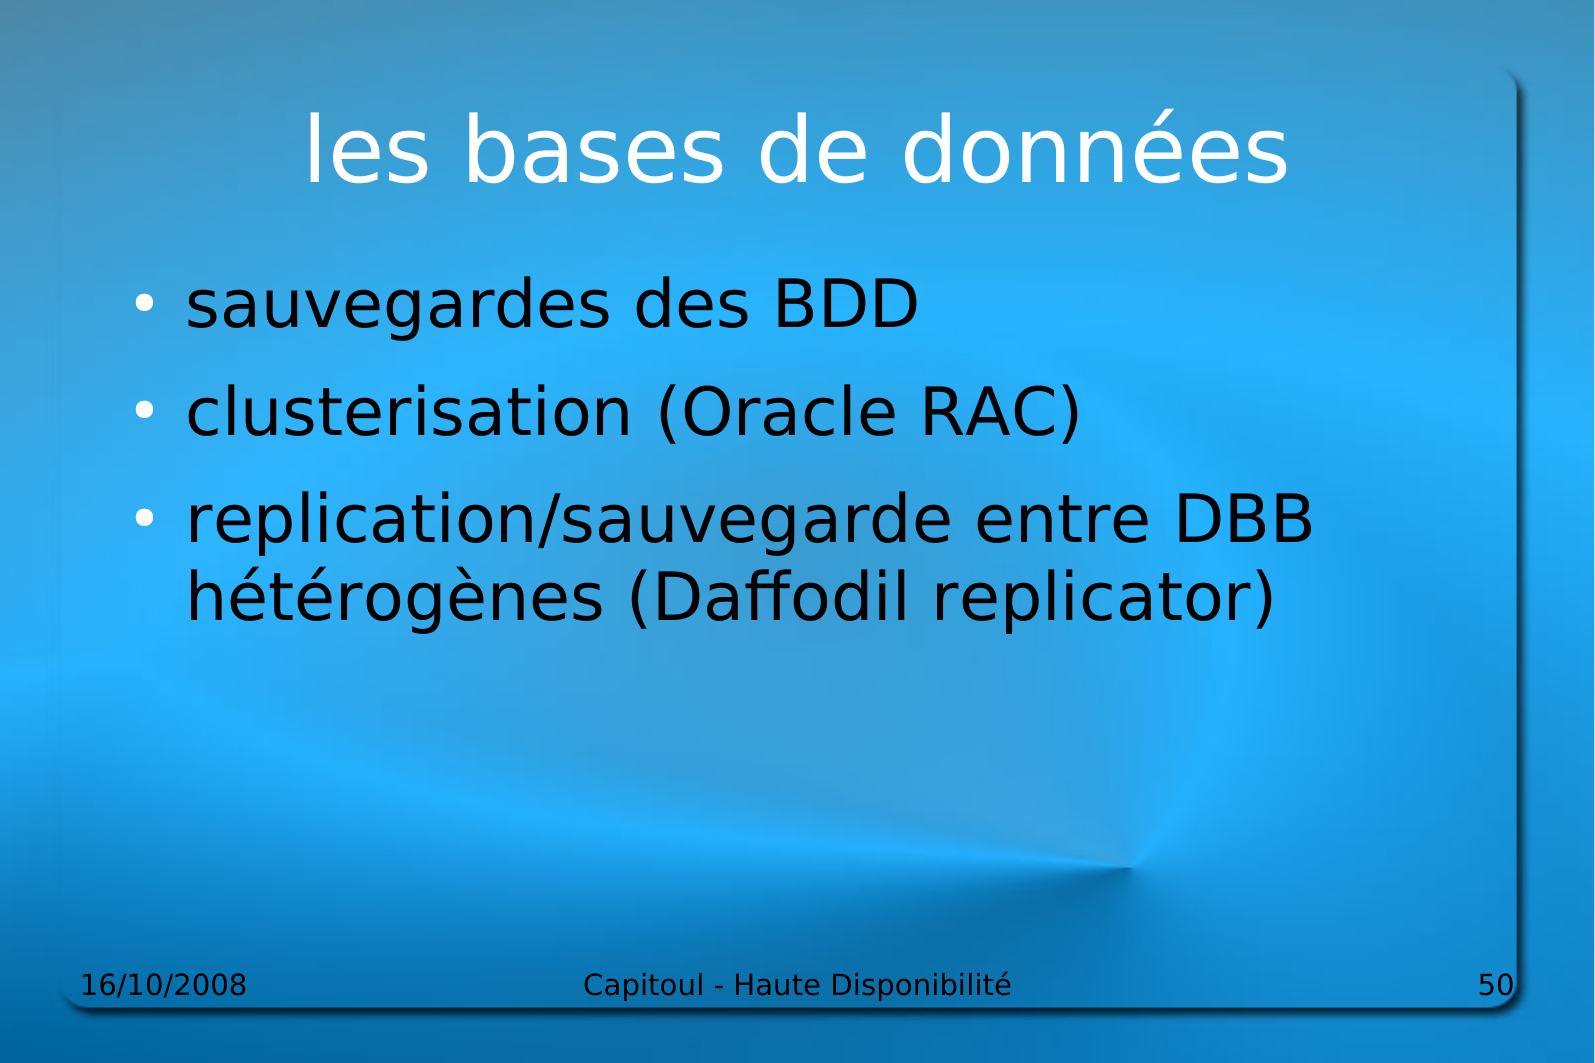

# les bases de données
sauvegardes des BDD
clusterisation (Oracle RAC)
replication/sauvegarde entre DBB hétérogènes (Daffodil replicator)
16/10/2008
Capitoul - Haute Disponibilité
50